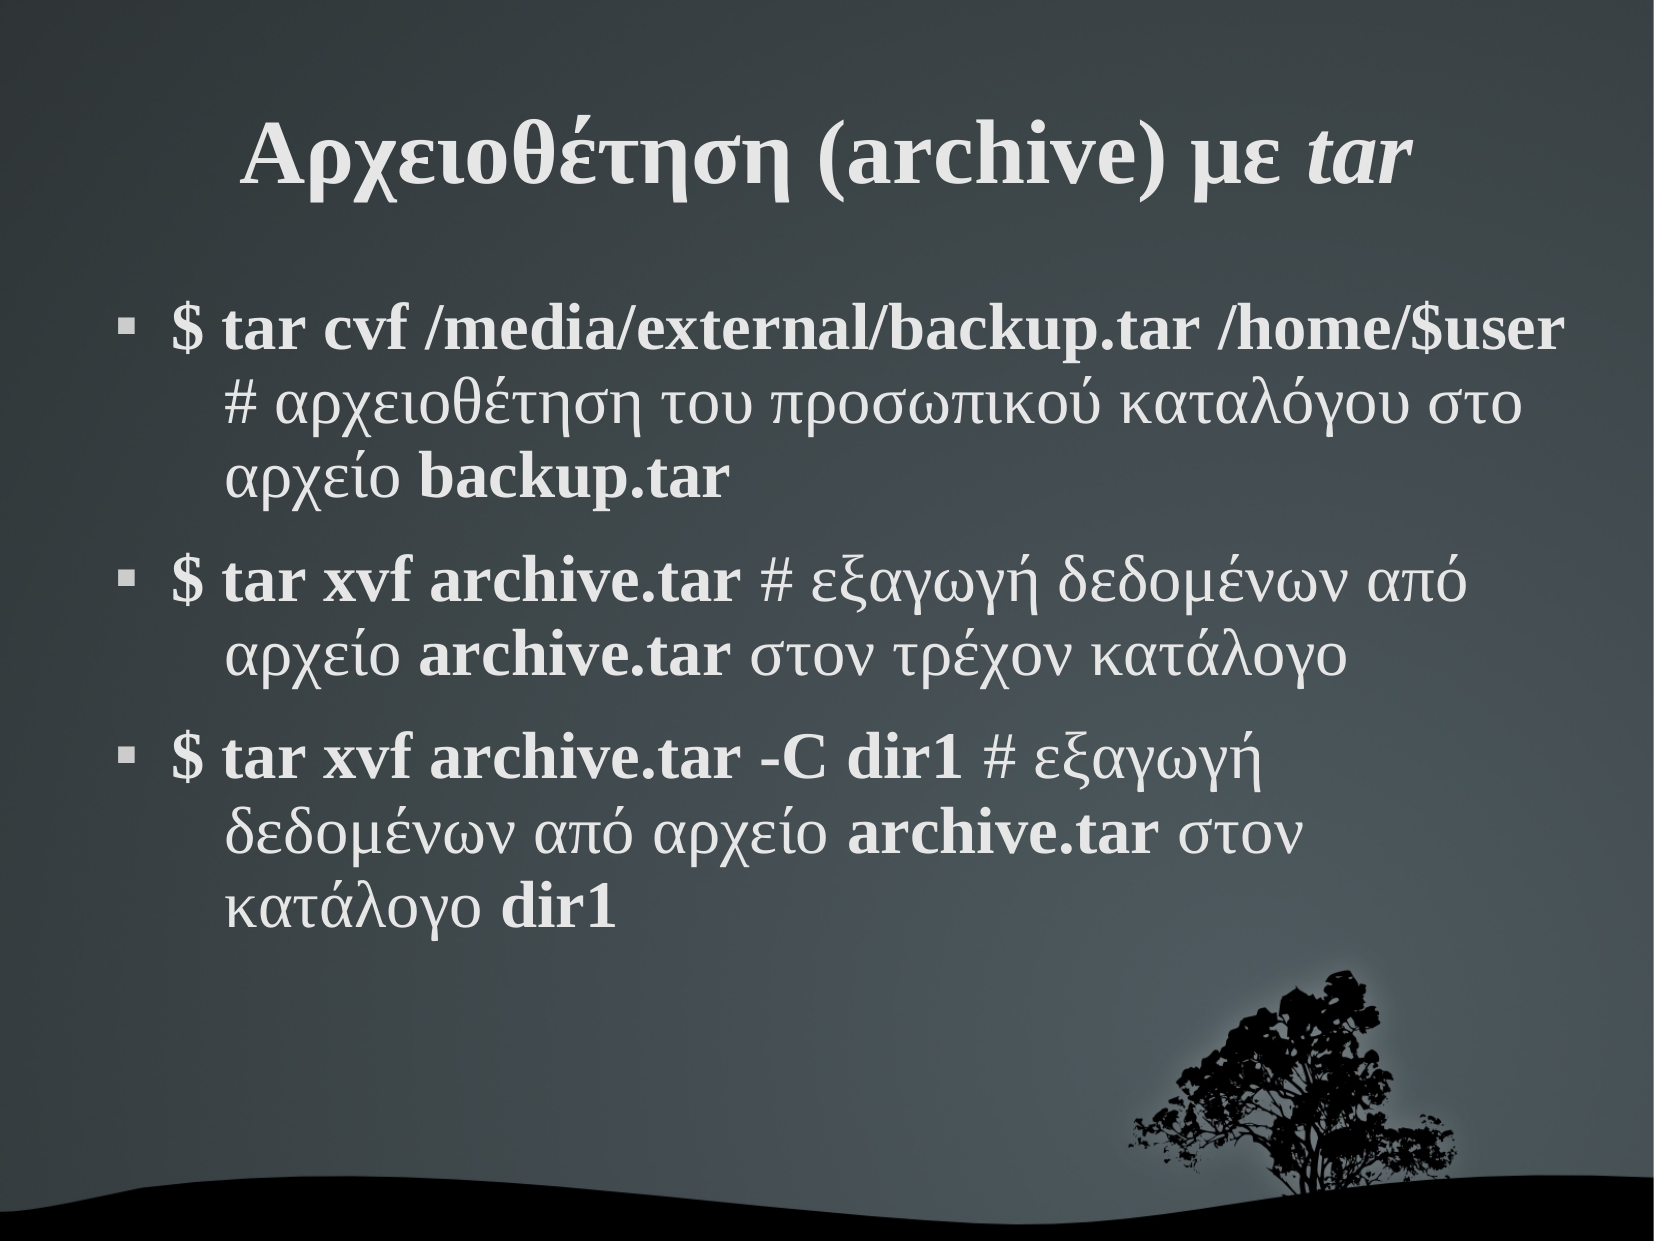

# Αρχειοθέτηση (archive) με tar
$ tar cvf /media/external/backup.tar /home/$user # αρχειοθέτηση του προσωπικού καταλόγου στο αρχείο backup.tar
$ tar xvf archive.tar # εξαγωγή δεδομένων από αρχείο archive.tar στον τρέχον κατάλογο
$ tar xvf archive.tar -C dir1 # εξαγωγή δεδομένων από αρχείο archive.tar στον κατάλογο dir1